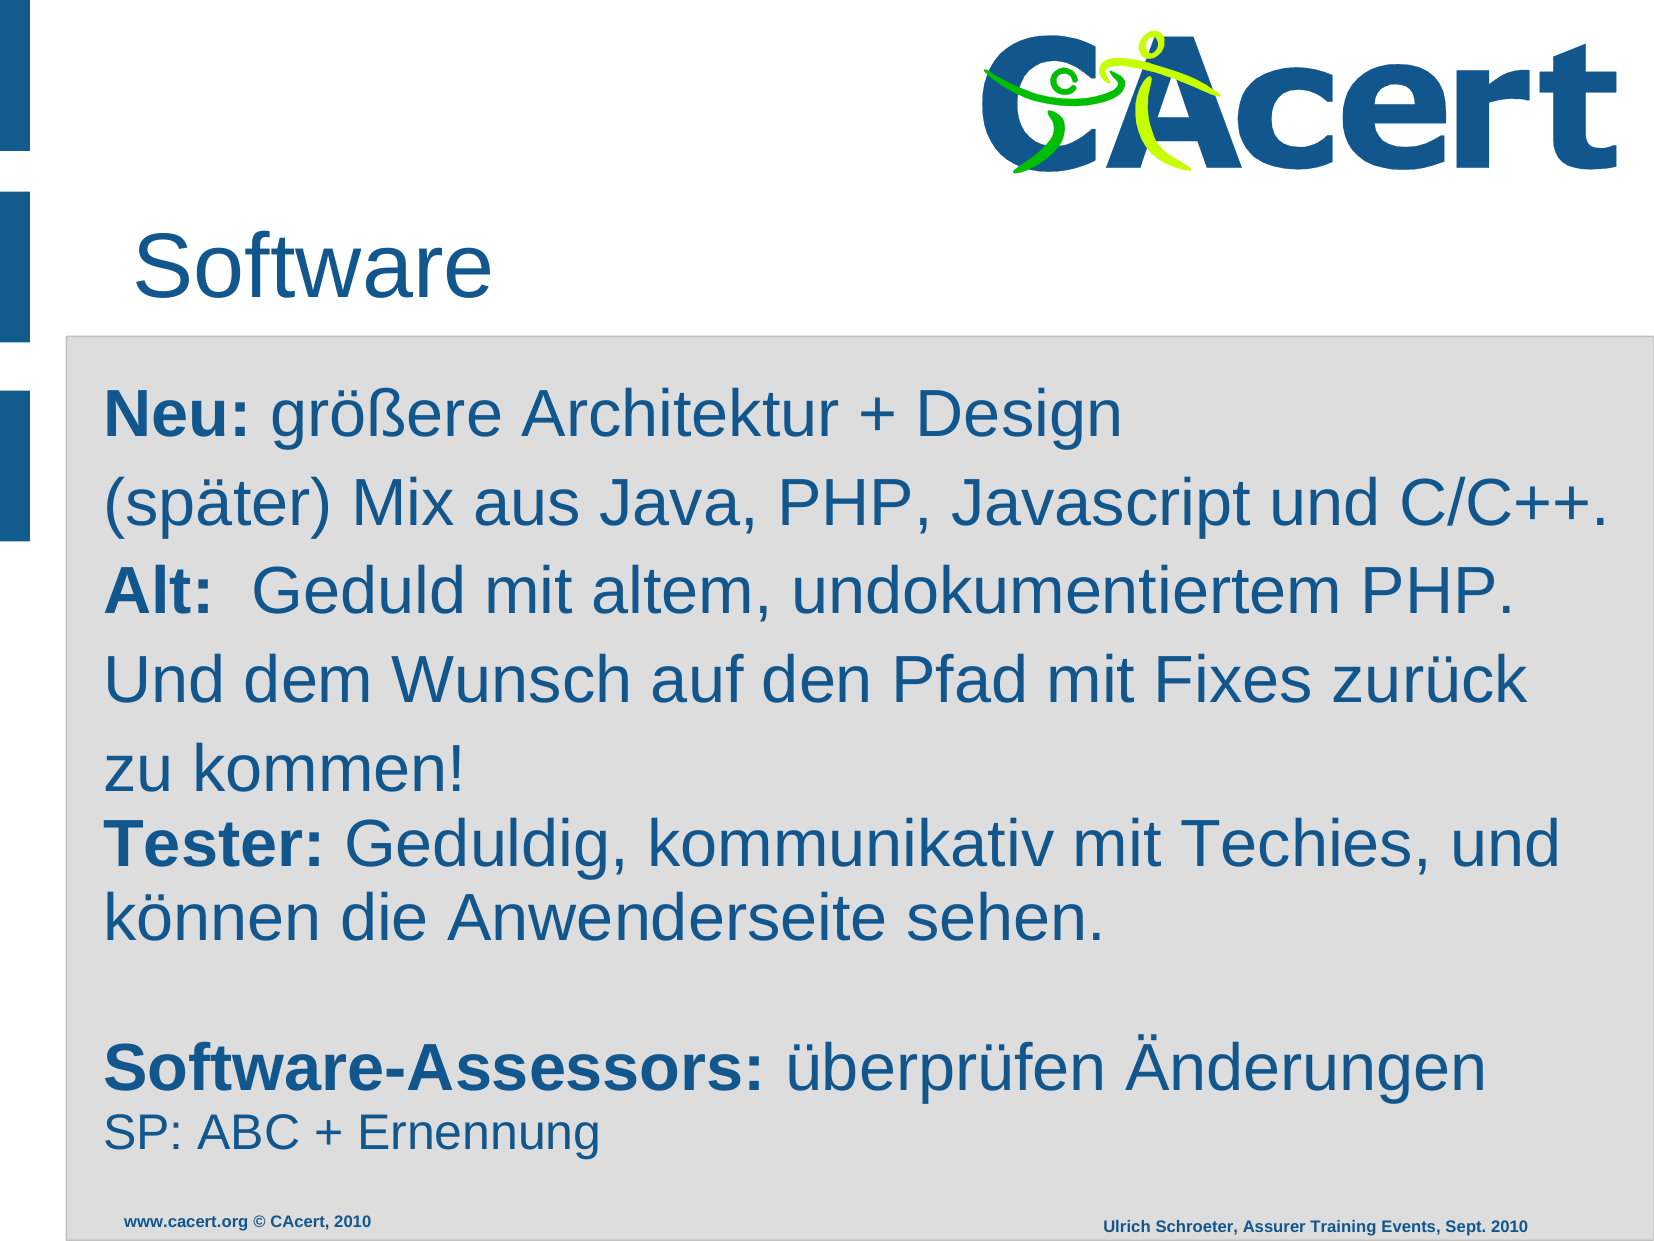

Software
Neu: größere Architektur + Design
(später) Mix aus Java, PHP, Javascript und C/C++.
Alt: Geduld mit altem, undokumentiertem PHP.
Und dem Wunsch auf den Pfad mit Fixes zurück
zu kommen!
Tester: Geduldig, kommunikativ mit Techies, und
können die Anwenderseite sehen.
Software-Assessors: überprüfen Änderungen
SP: ABC + Ernennung